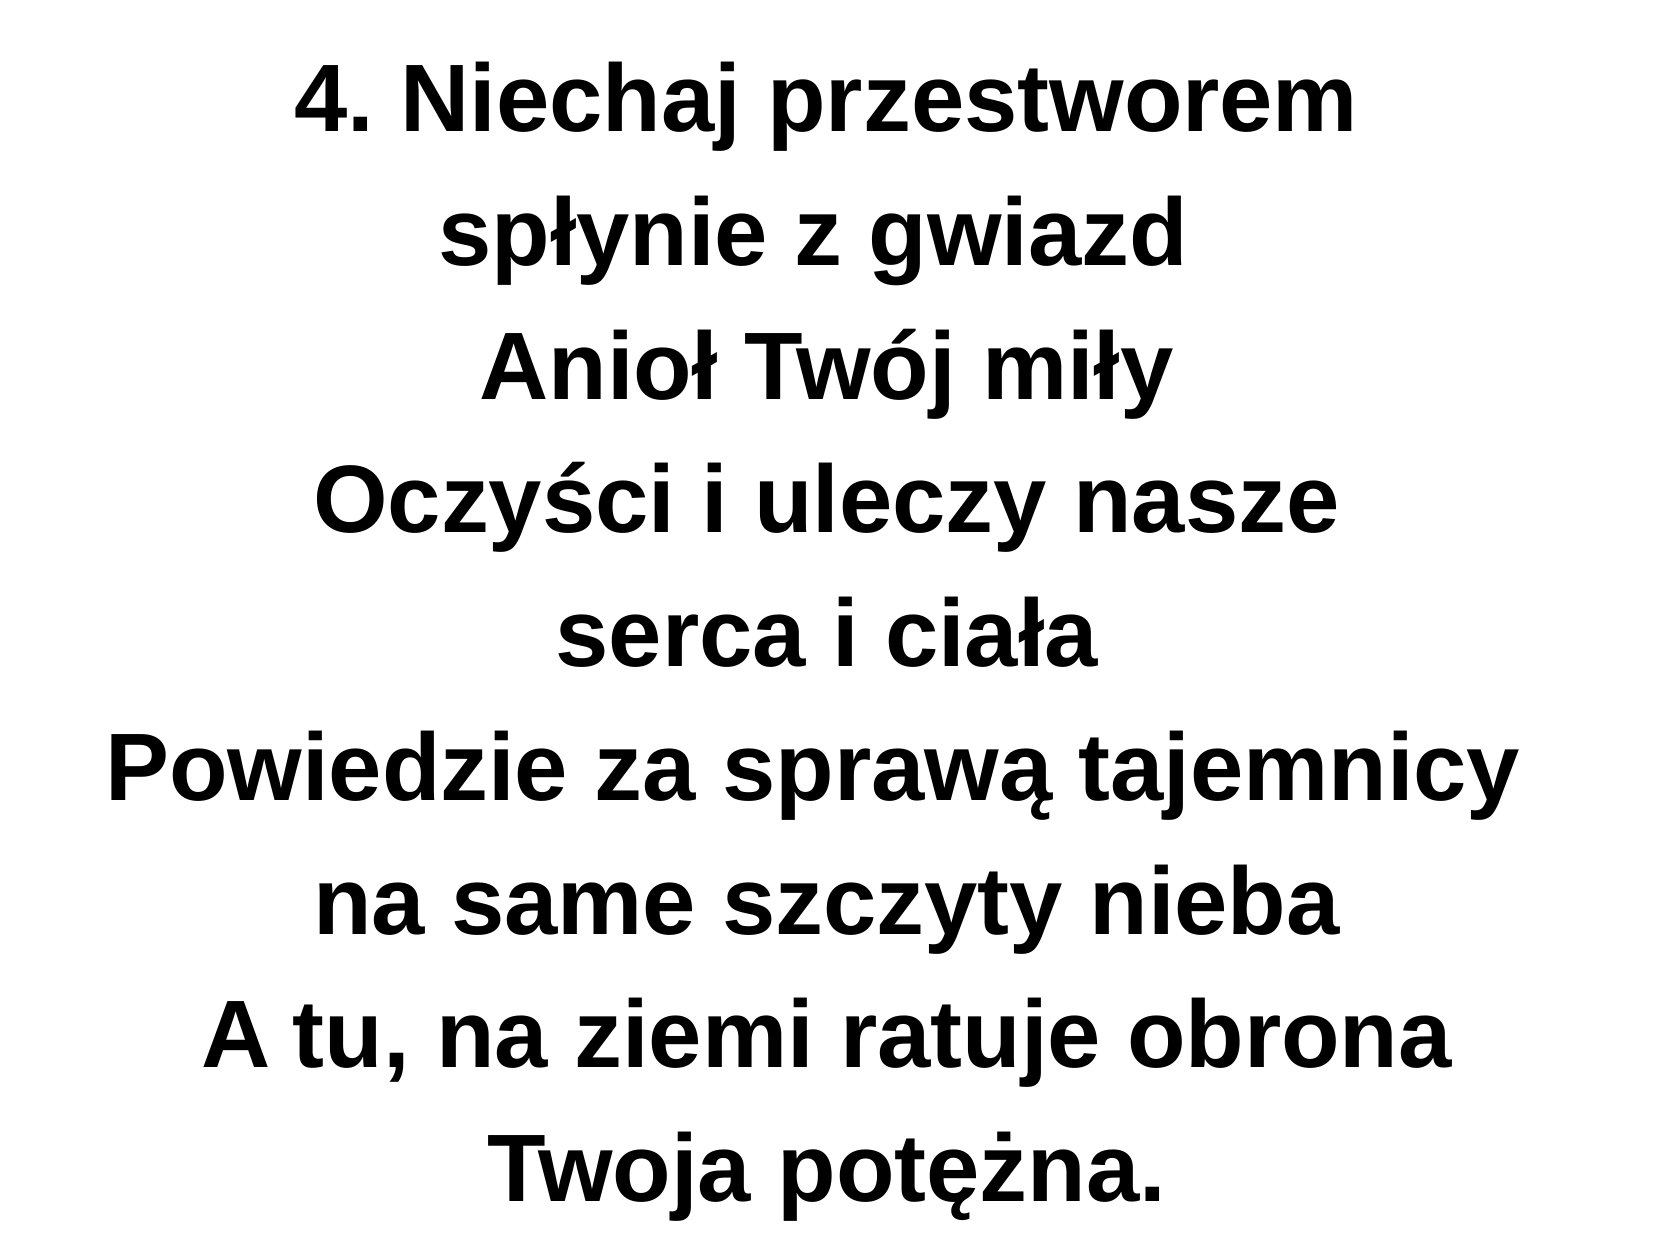

# 4. Niechaj przestworem
spłynie z gwiazd
Anioł Twój miły
Oczyści i uleczy nasze
serca i ciała
Powiedzie za sprawą tajemnicy
na same szczyty nieba
A tu, na ziemi ratuje obrona
Twoja potężna.